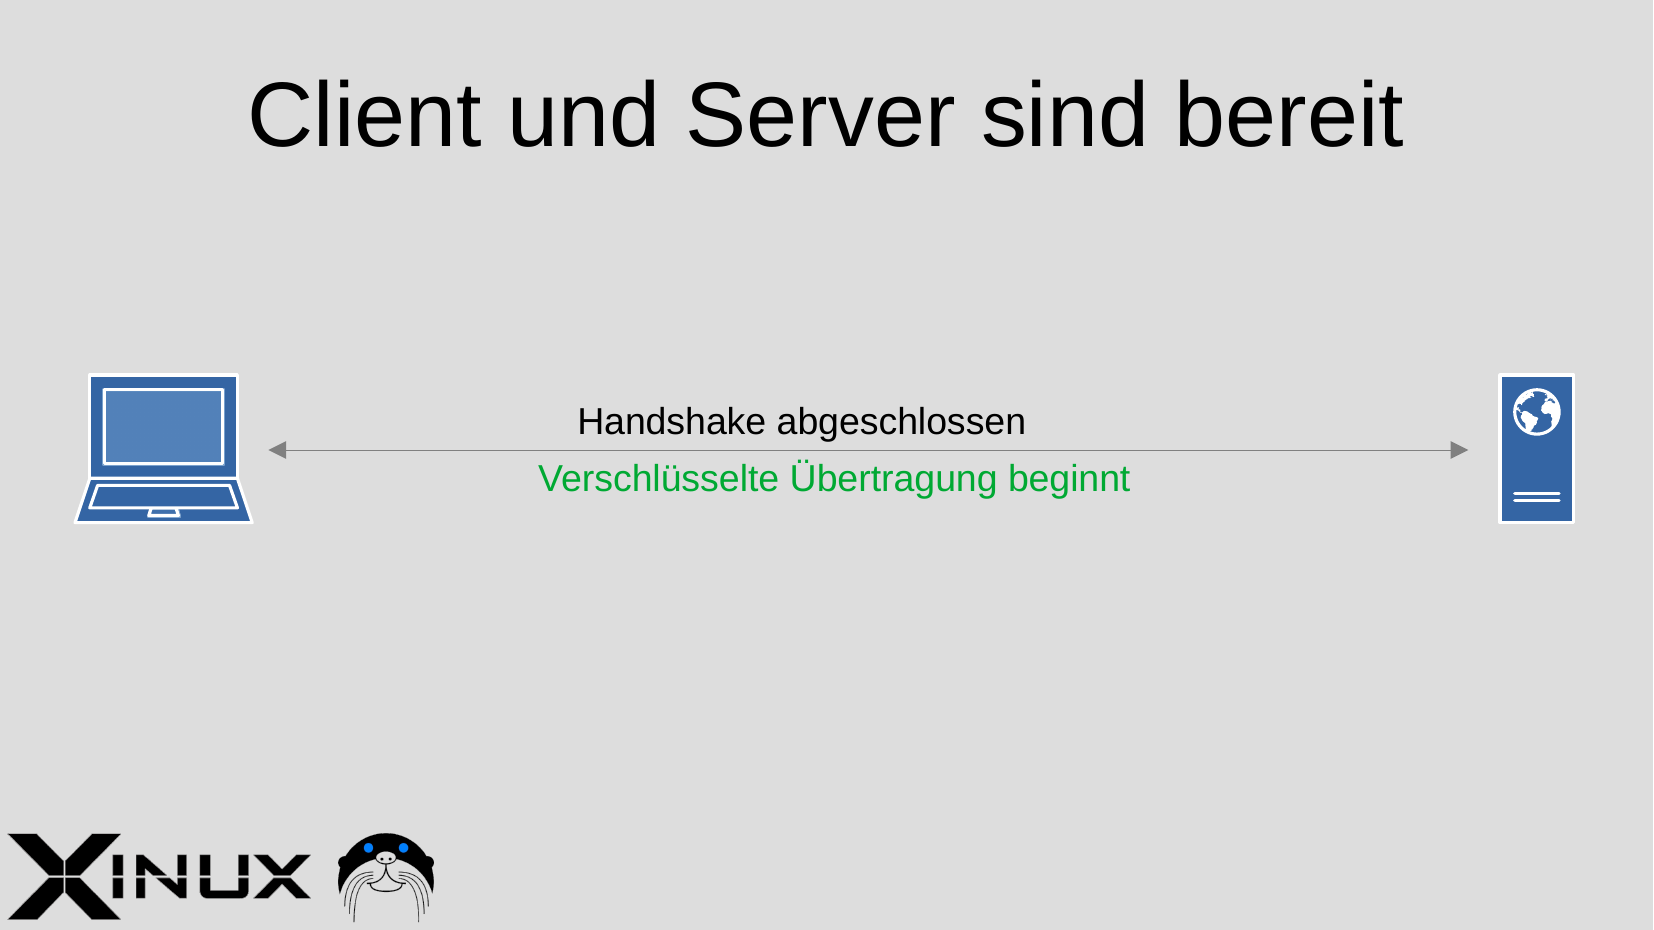

# Client und Server sind bereit
Handshake abgeschlossen
Verschlüsselte Übertragung beginnt